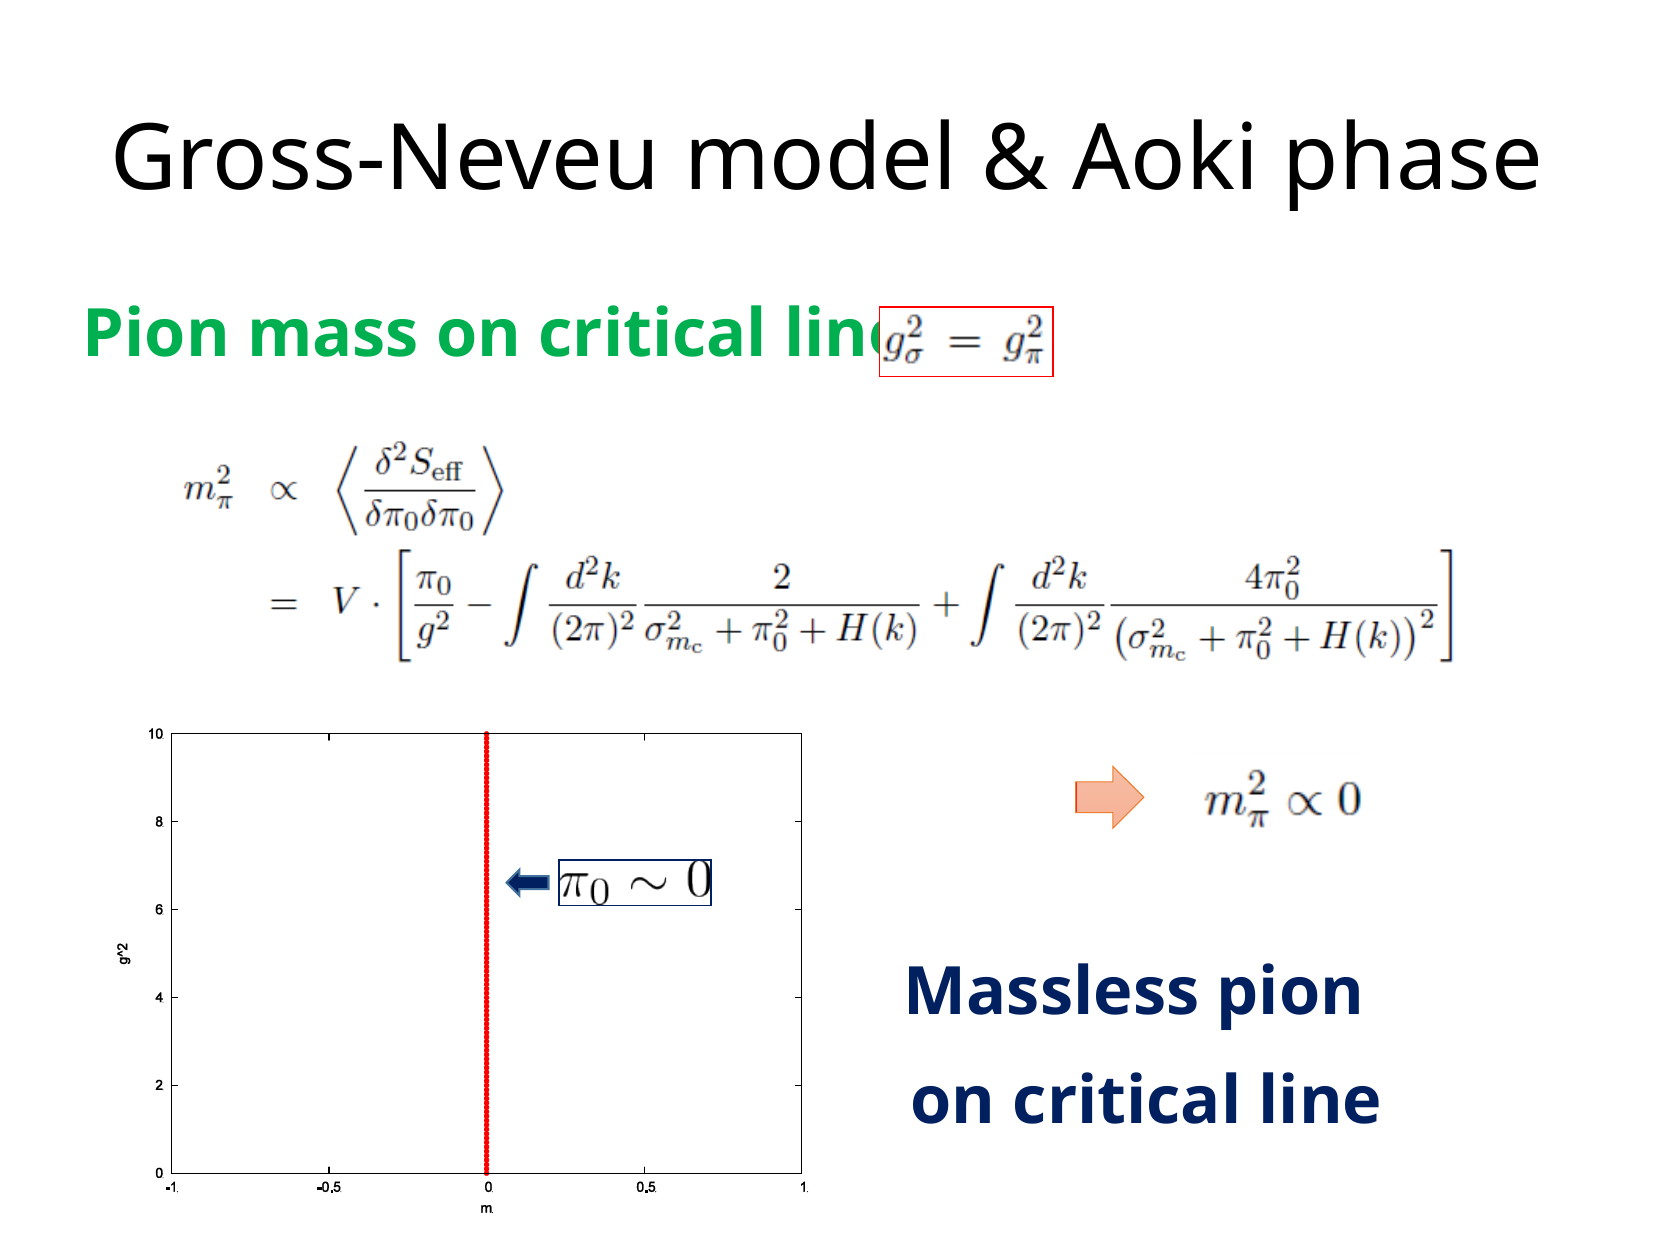

# Gross-Neveu model & Aoki phase
Pion mass on critical line
 　　 Massless pion
 on critical line